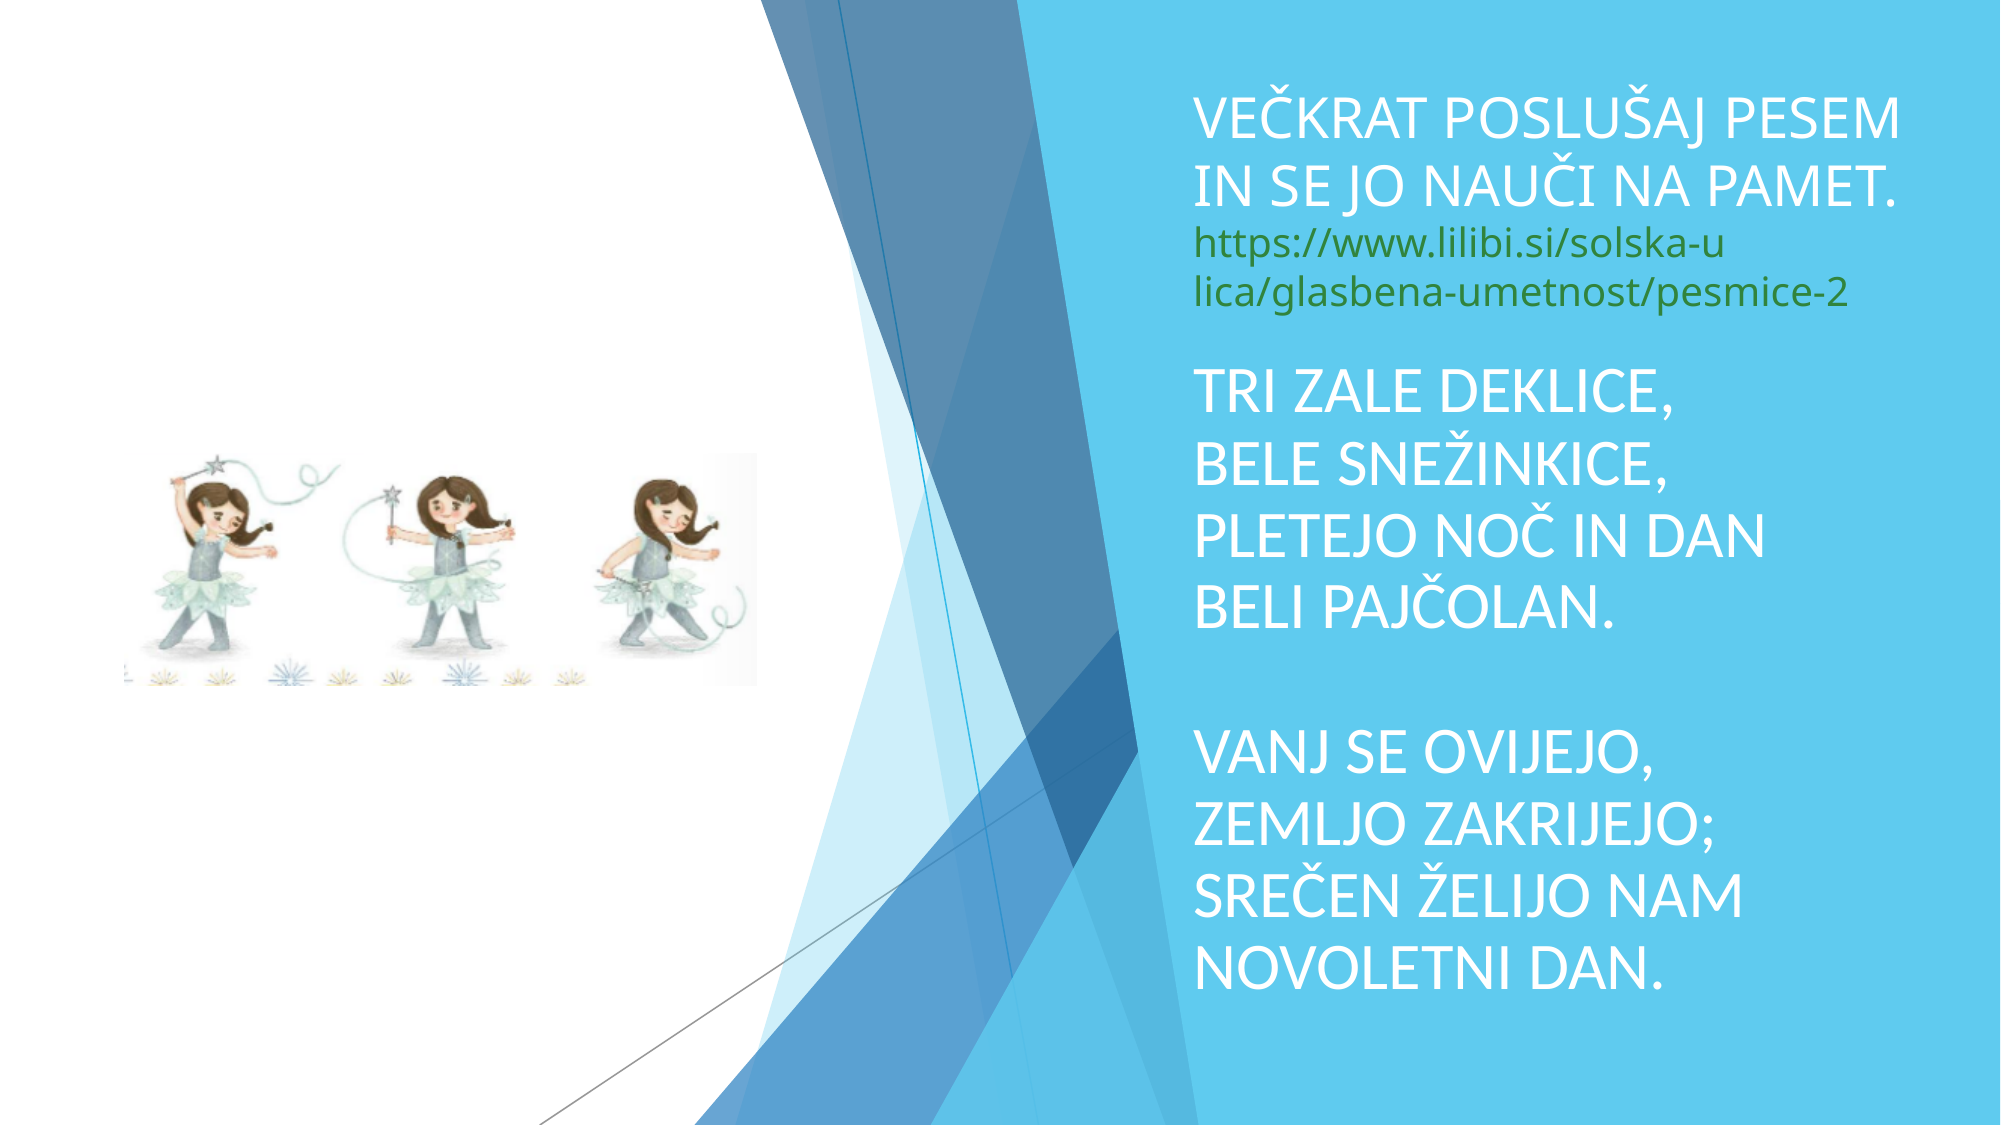

# VEČKRAT POSLUŠAJ PESEM IN SE JO NAUČI NA PAMET. https://www.lilibi.si/solska-u lica/glasbena-umetnost/pesmice-2
TRI ZALE DEKLICE,
BELE SNEŽINKICE,
PLETEJO NOČ IN DAN
BELI PAJČOLAN.
VANJ SE OVIJEJO,
ZEMLJO ZAKRIJEJO;
SREČEN ŽELIJO NAM
NOVOLETNI DAN.